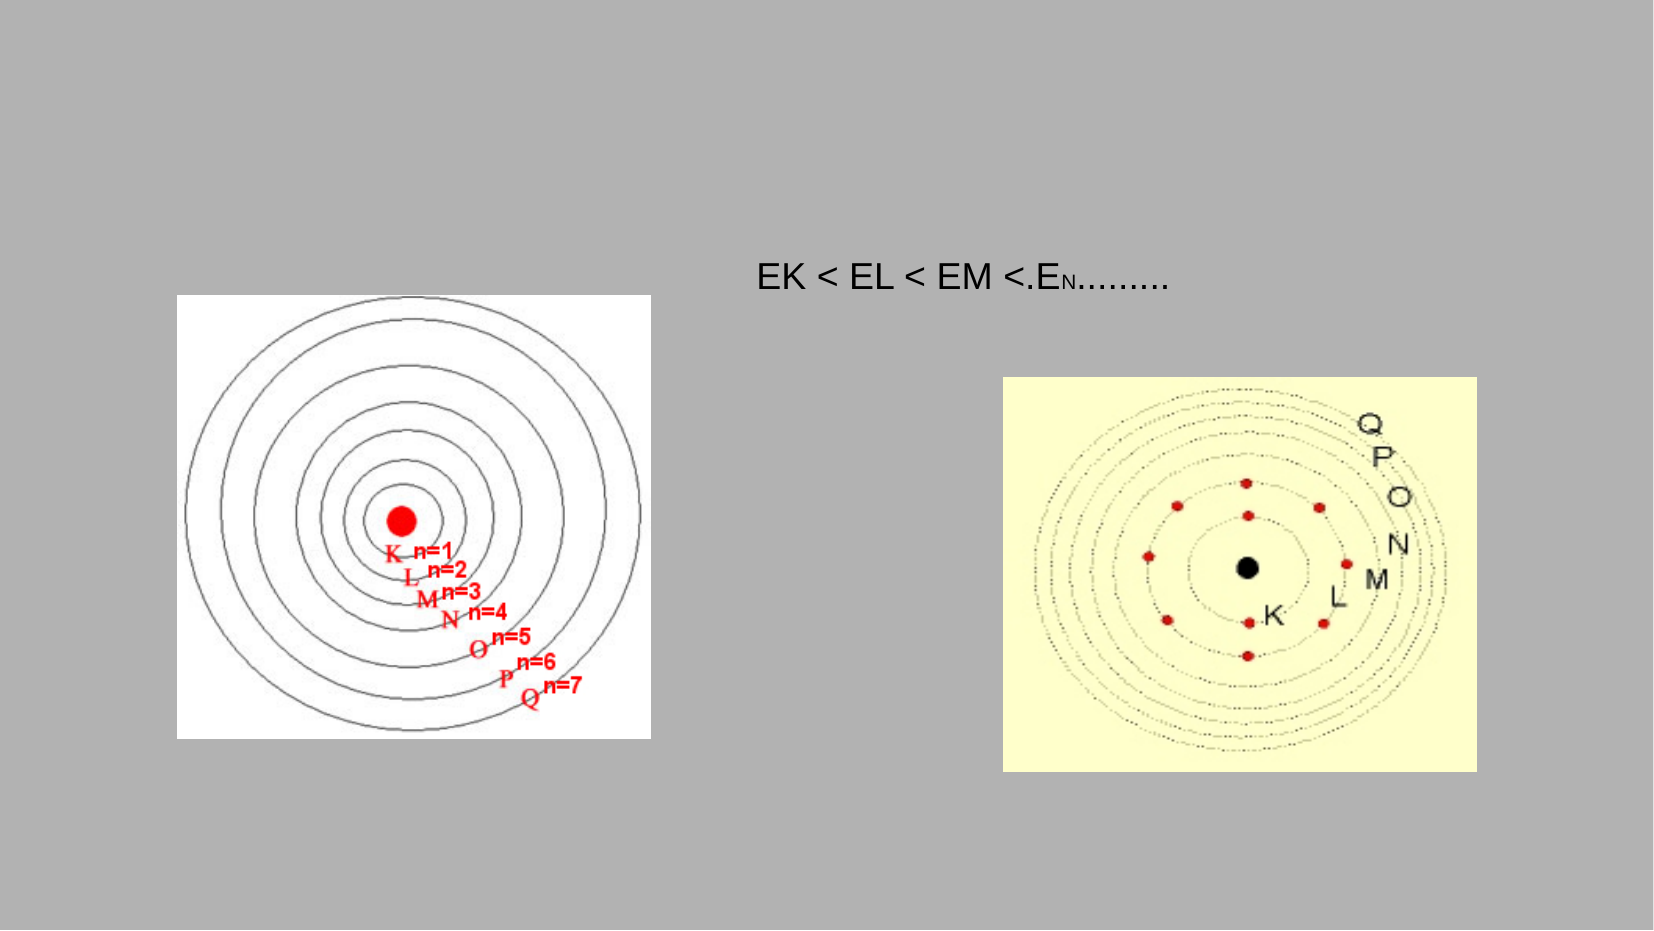

#
ΕK < ΕL < ΕΜ <.ΕΝ.........